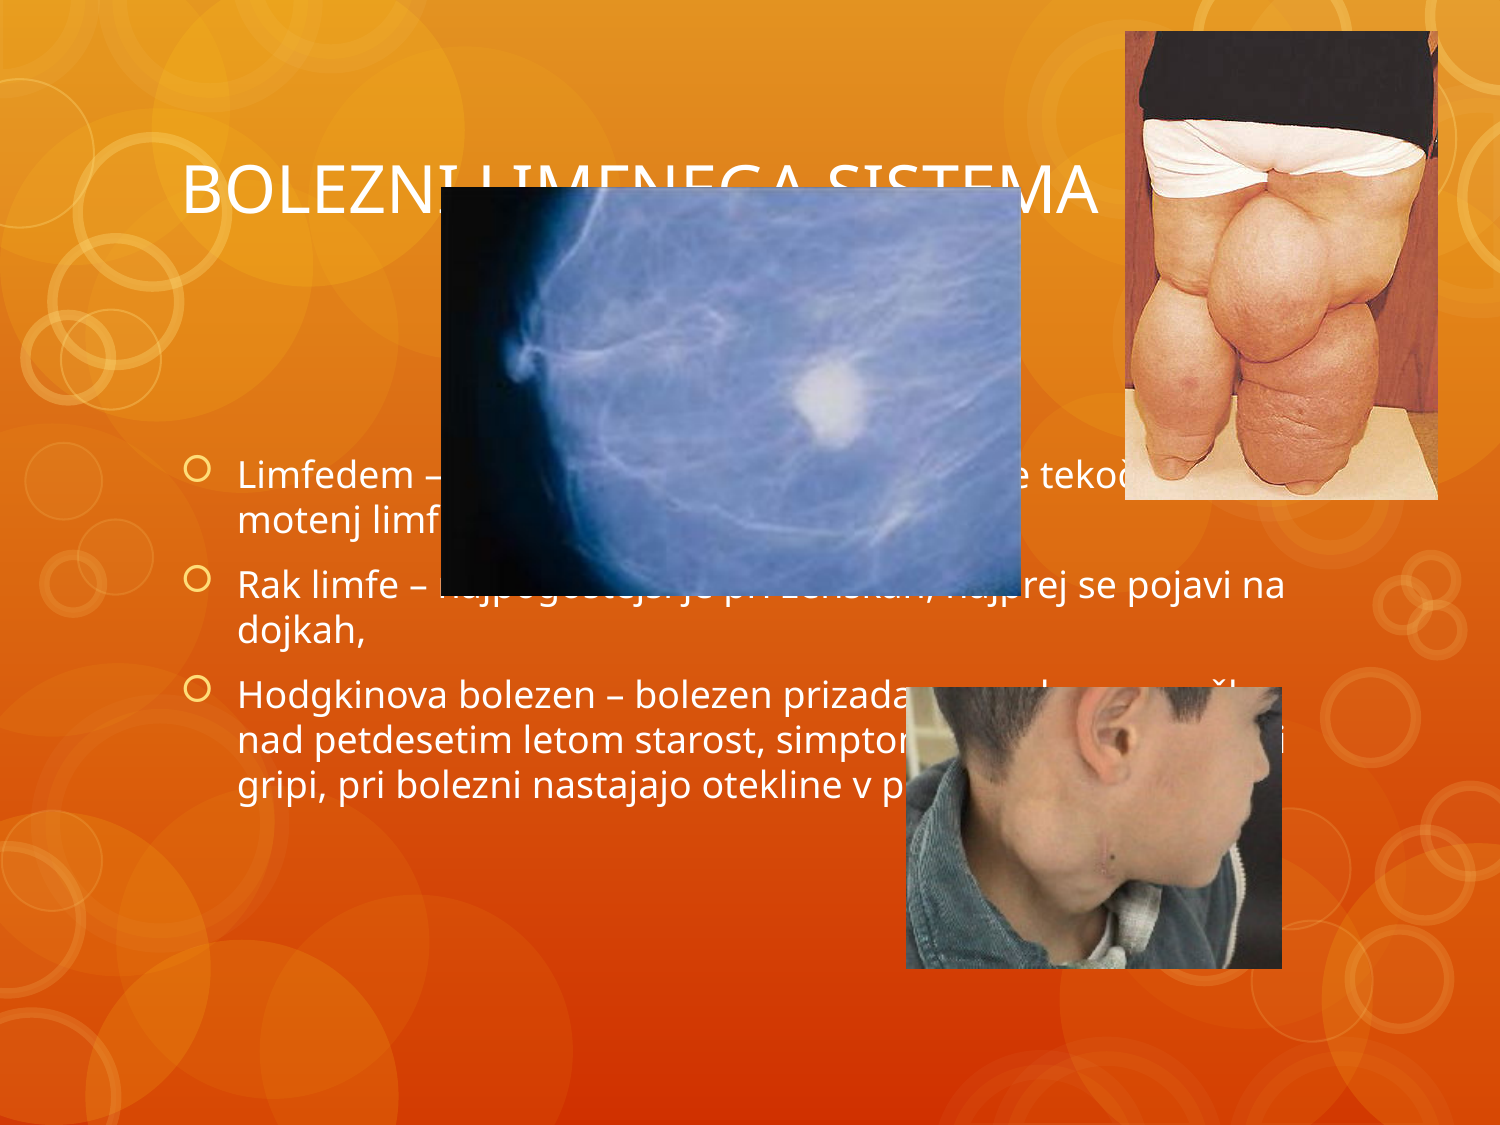

# BOLEZNI LIMFNEGA SISTEMA
Limfedem – nenormalno zbiranje medcelične tekočine zaradi motenj limfnega obtoka,
Rak limfe – najpogostejši je pri ženskah, najprej se pojavi na dojkah,
Hodgkinova bolezen – bolezen prizadane predvsem moške nad petdesetim letom starost, simptomi bolezni so podobni gripi, pri bolezni nastajajo otekline v predelu bezgavk.